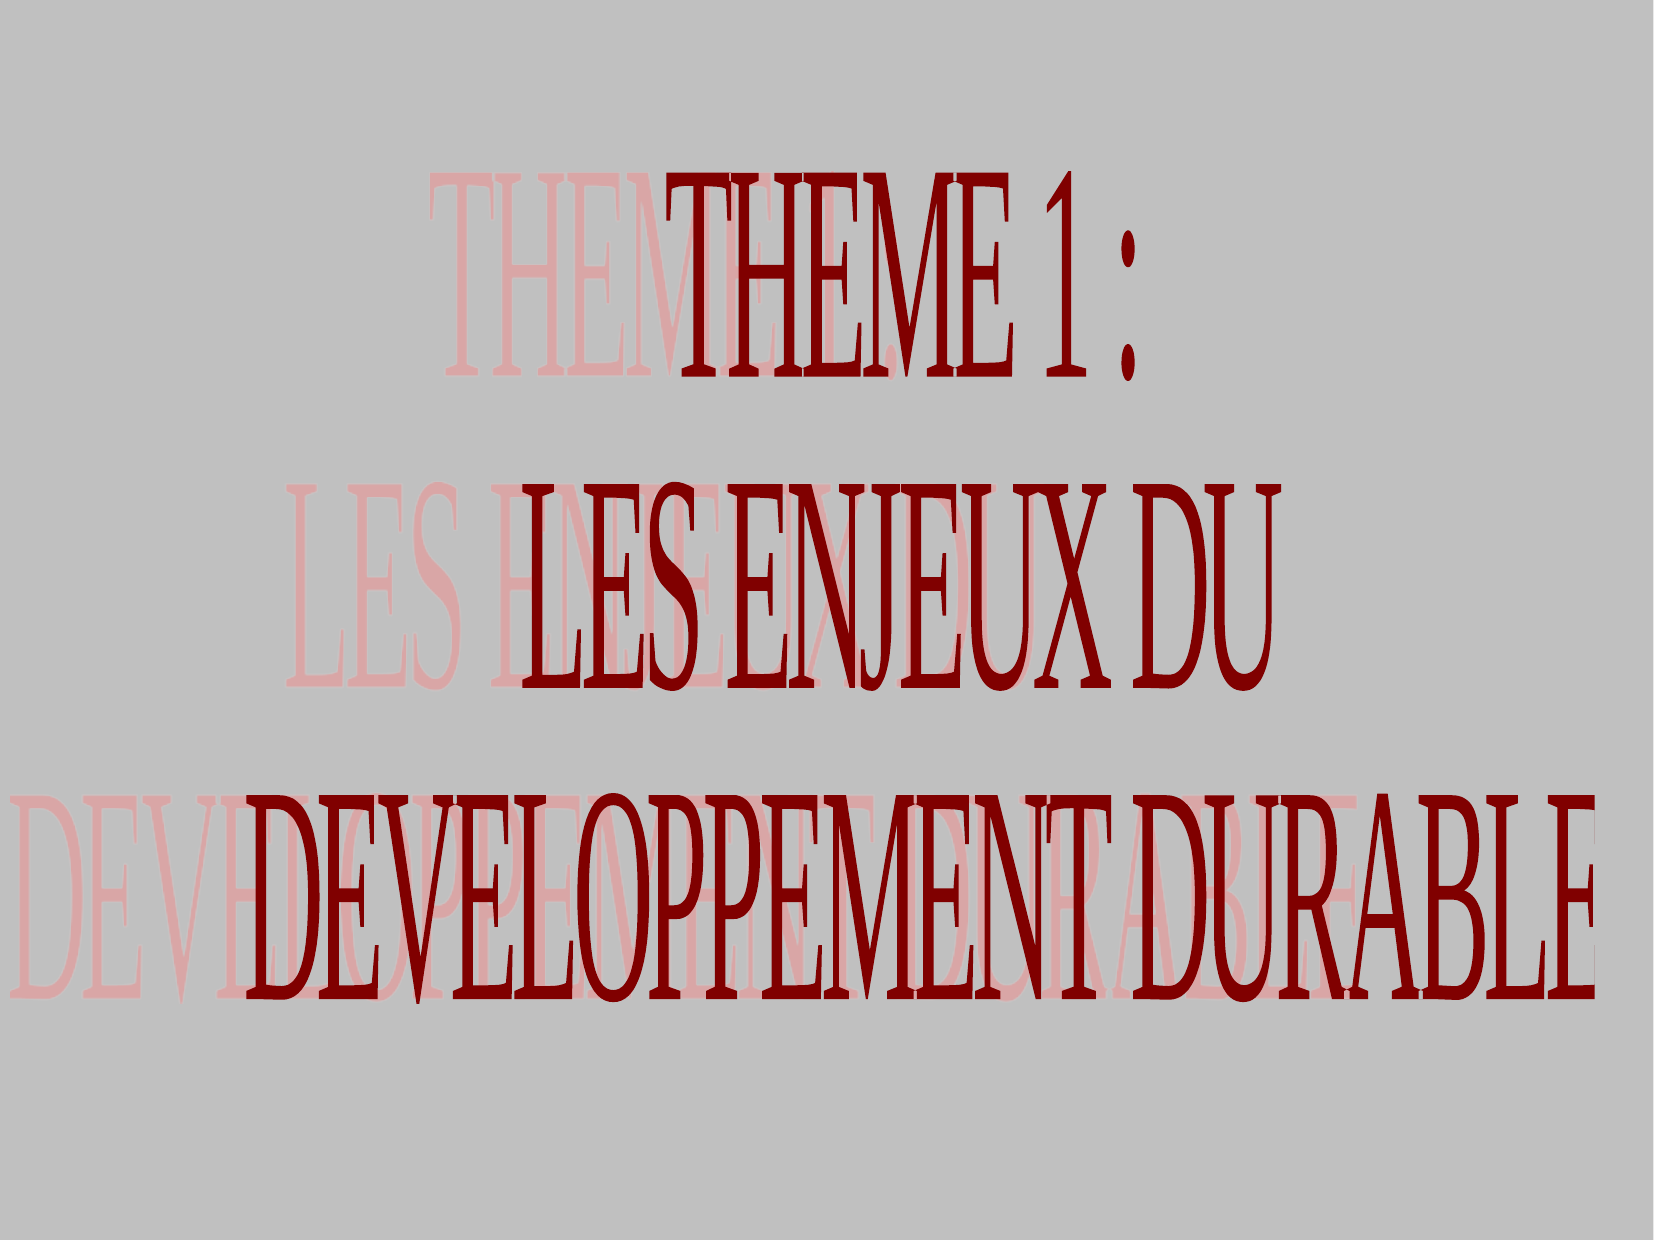

THEME 1 :
LES ENJEUX DU
 DEVELOPPEMENT DURABLE